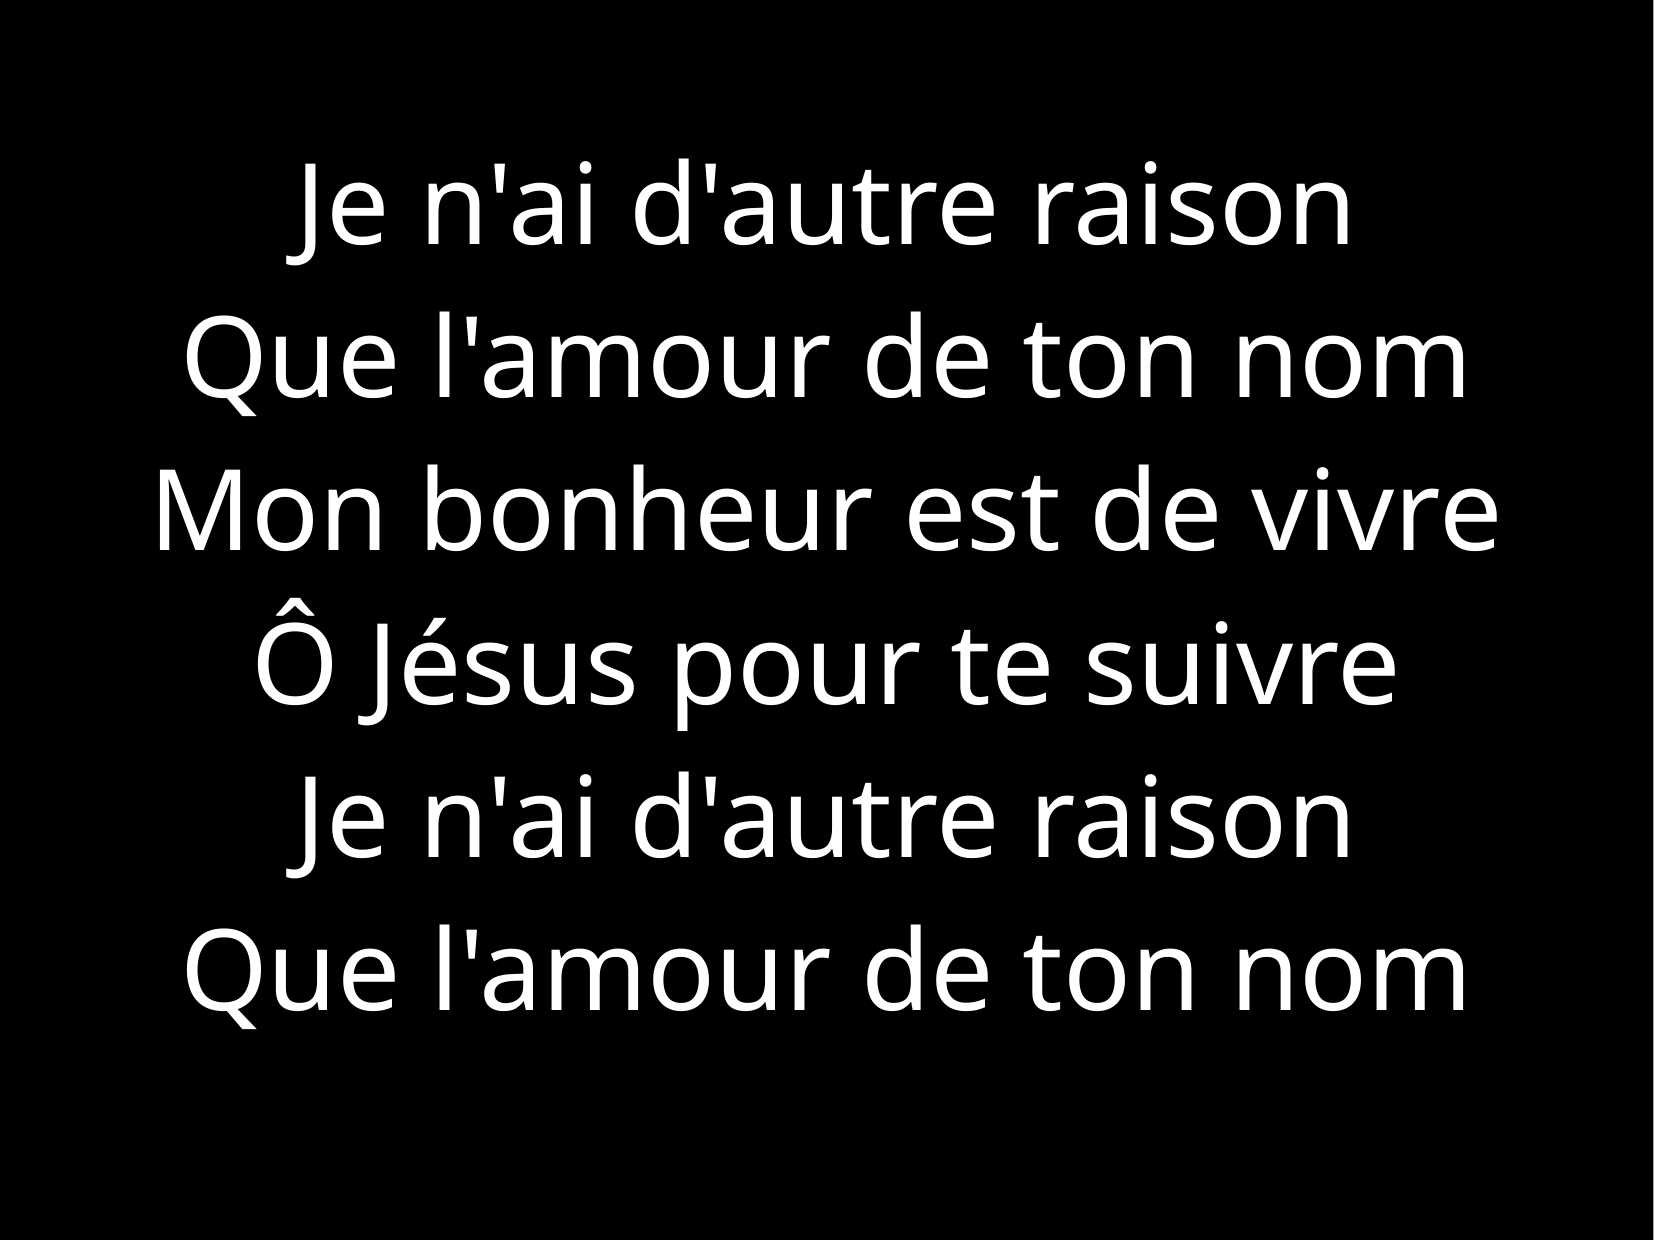

# Je n'ai d'autre raison
Que l'amour de ton nom
Mon bonheur est de vivre
Ô Jésus pour te suivre
Je n'ai d'autre raison
Que l'amour de ton nom